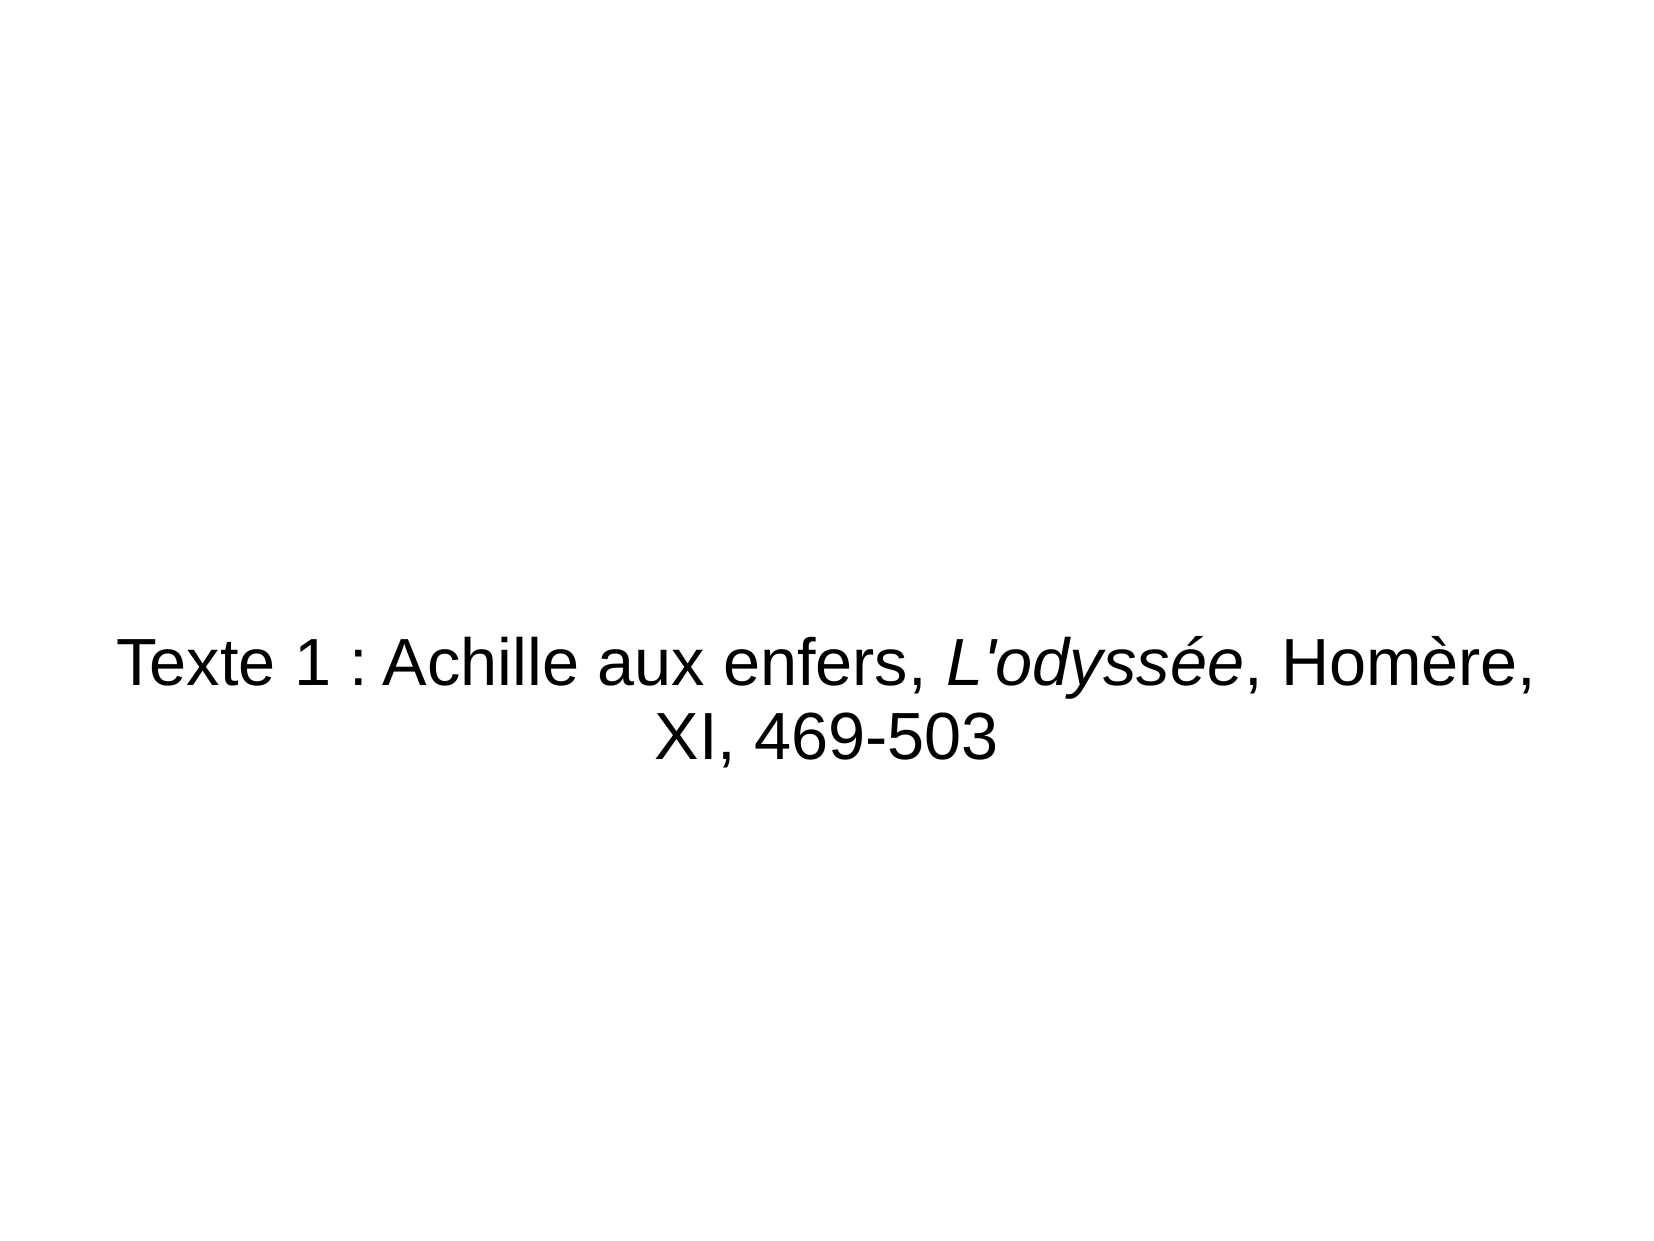

#
Texte 1 : Achille aux enfers, L'odyssée, Homère, XI, 469-503